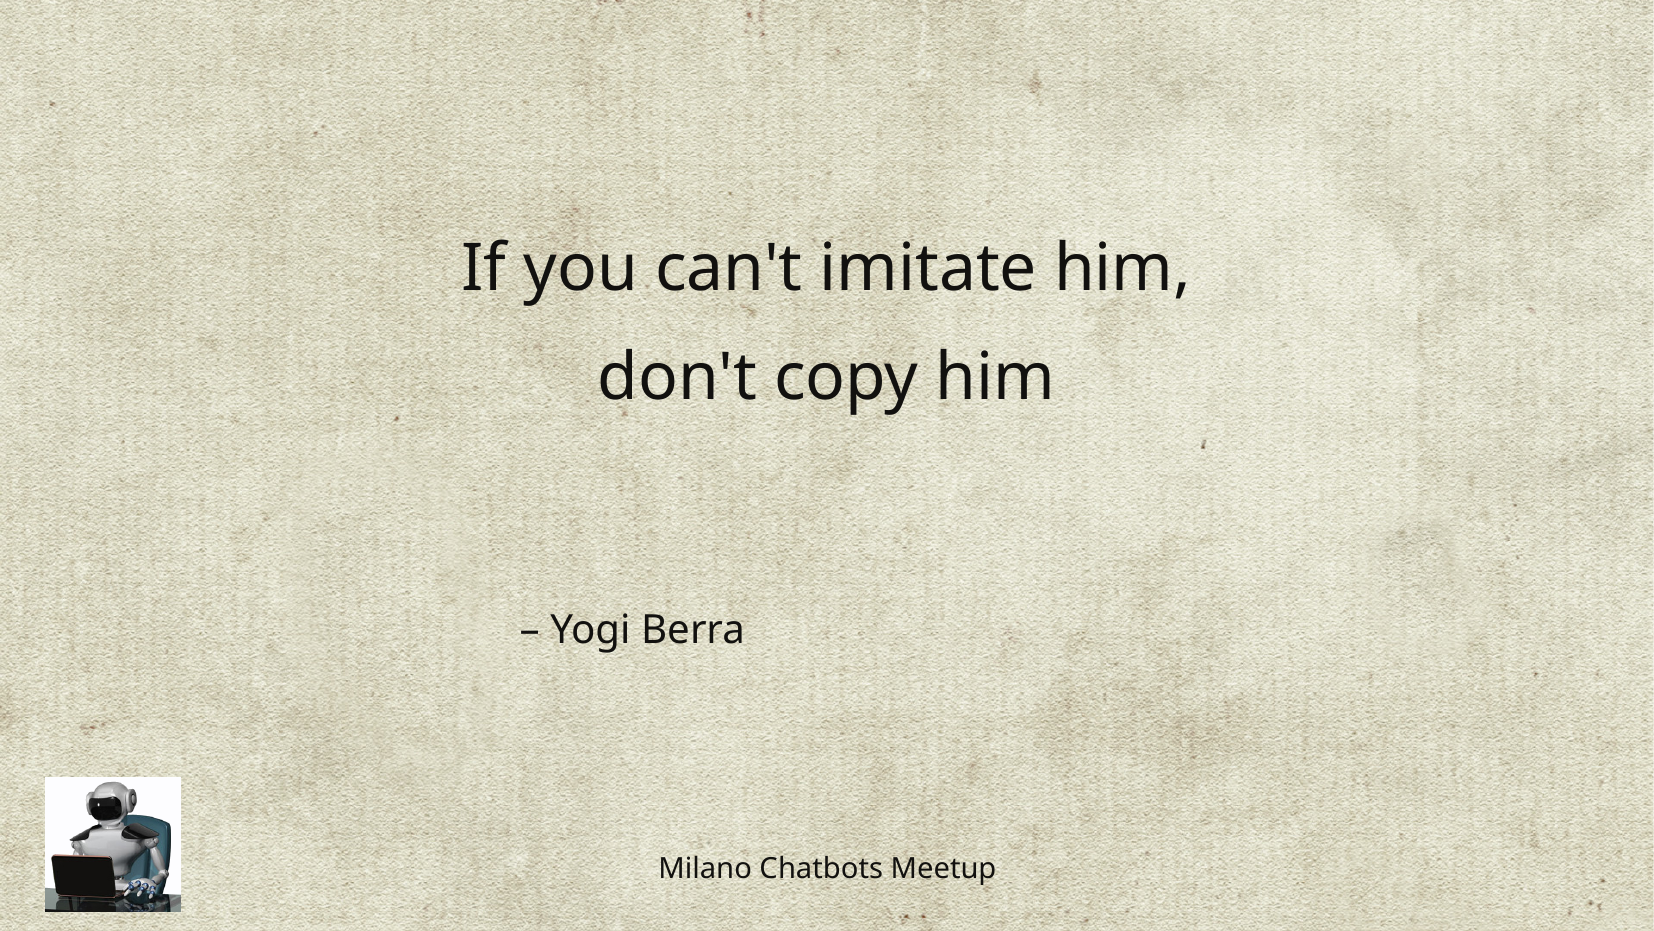

# If you can't imitate him,
don't copy him
 – Yogi Berra